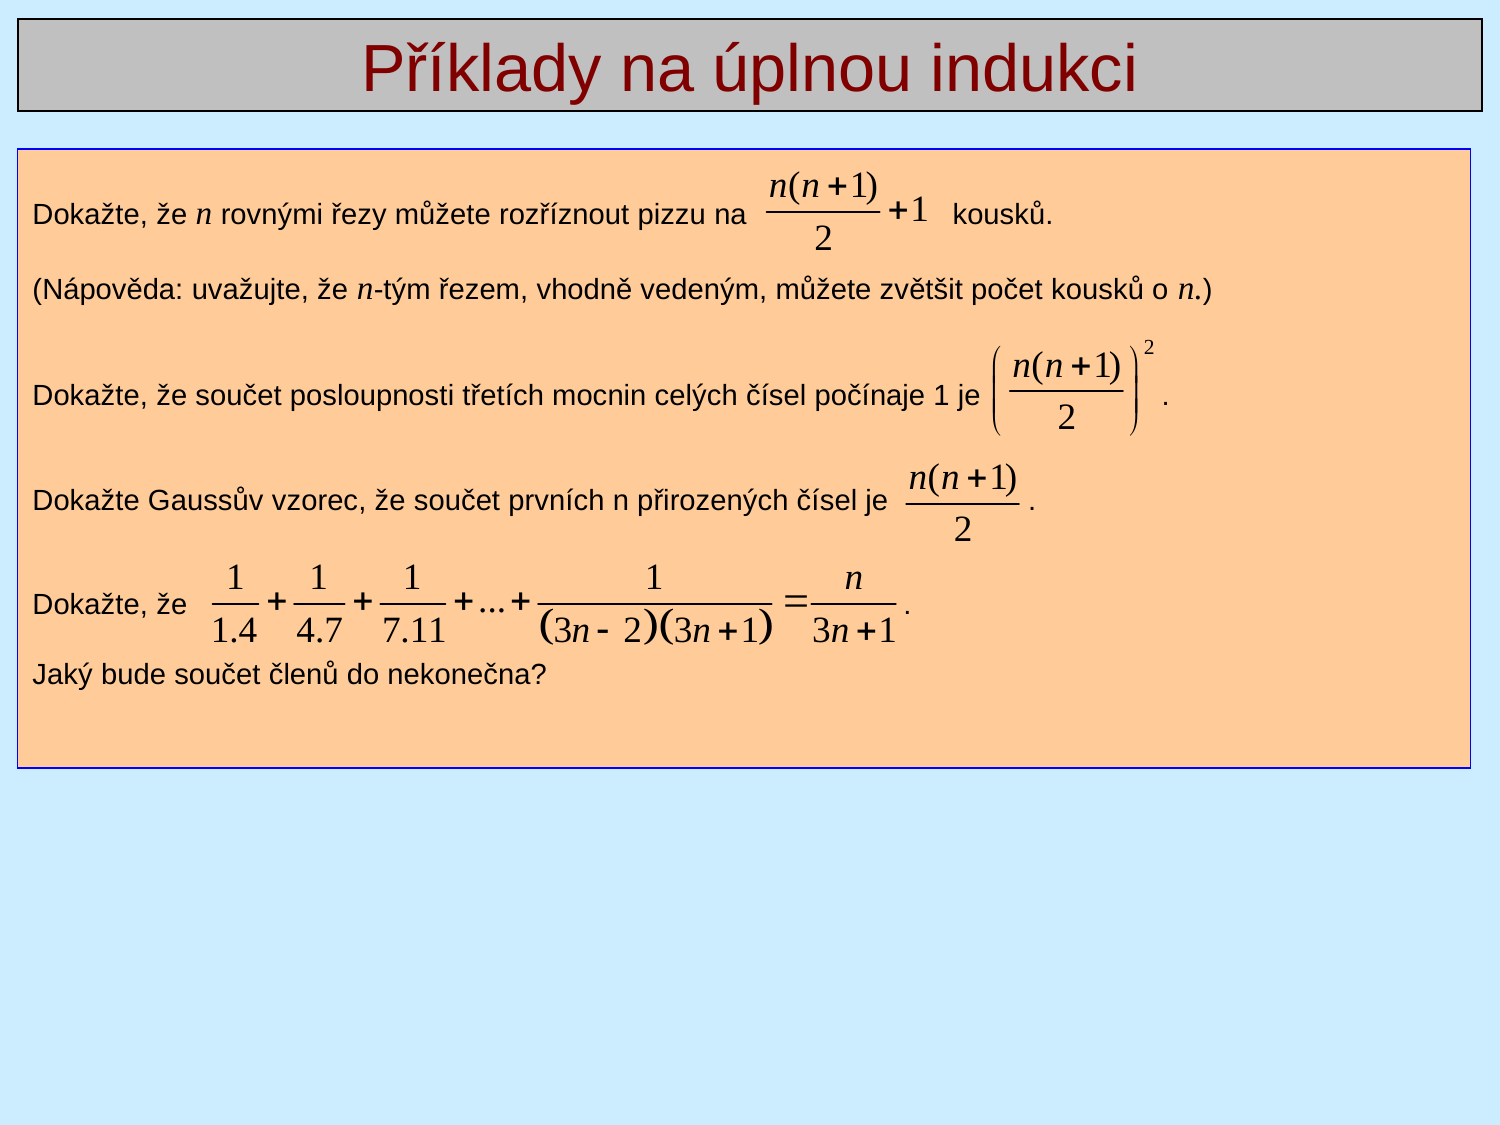

# Příklady na úplnou indukci
Dokažte, že n rovnými řezy můžete rozříznout pizzu na kousků.
(Nápověda: uvažujte, že n-tým řezem, vhodně vedeným, můžete zvětšit počet kousků o n.)
Dokažte, že součet posloupnosti třetích mocnin celých čísel počínaje 1 je .
Dokažte Gaussův vzorec, že součet prvních n přirozených čísel je .
Dokažte, že .
Jaký bude součet členů do nekonečna?